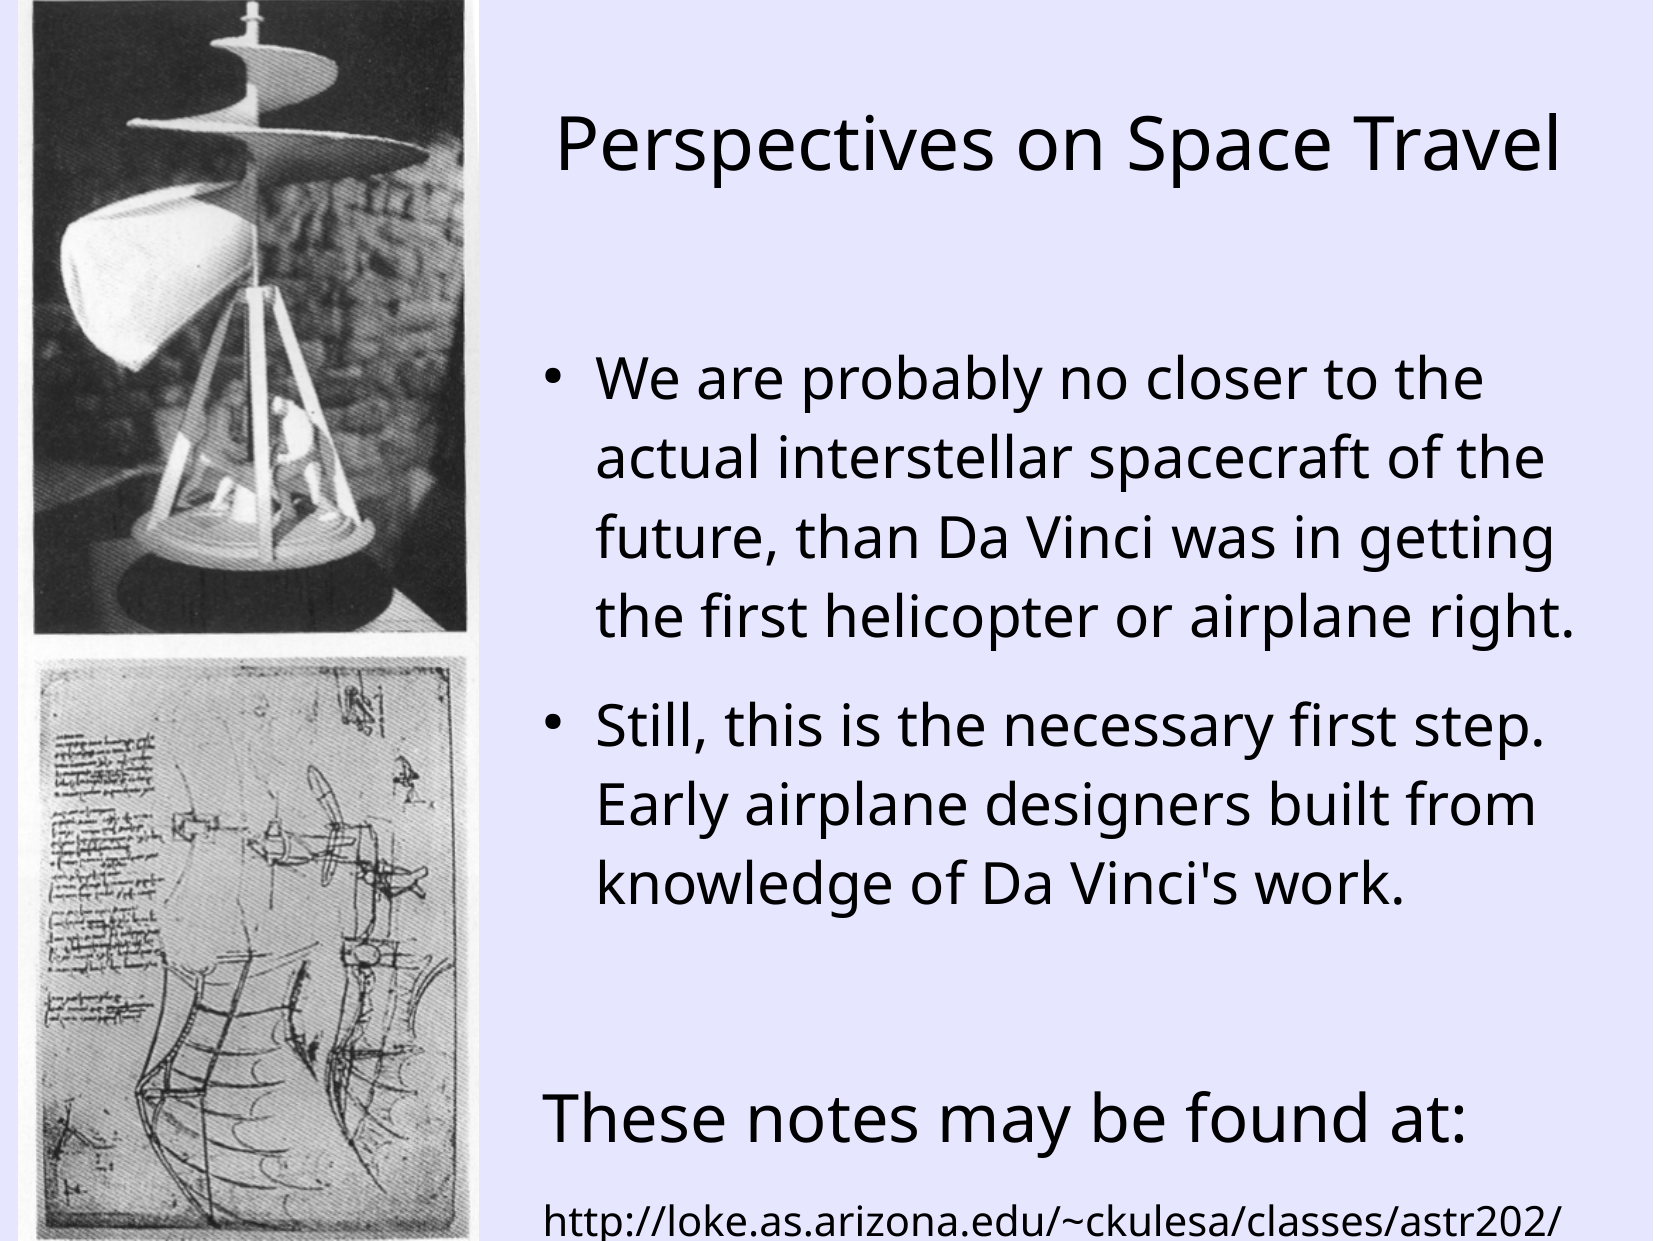

# Perspectives on Space Travel
We are probably no closer to the actual interstellar spacecraft of the future, than Da Vinci was in getting the first helicopter or airplane right.
Still, this is the necessary first step. Early airplane designers built from knowledge of Da Vinci's work.
These notes may be found at:
http://loke.as.arizona.edu/~ckulesa/classes/astr202/